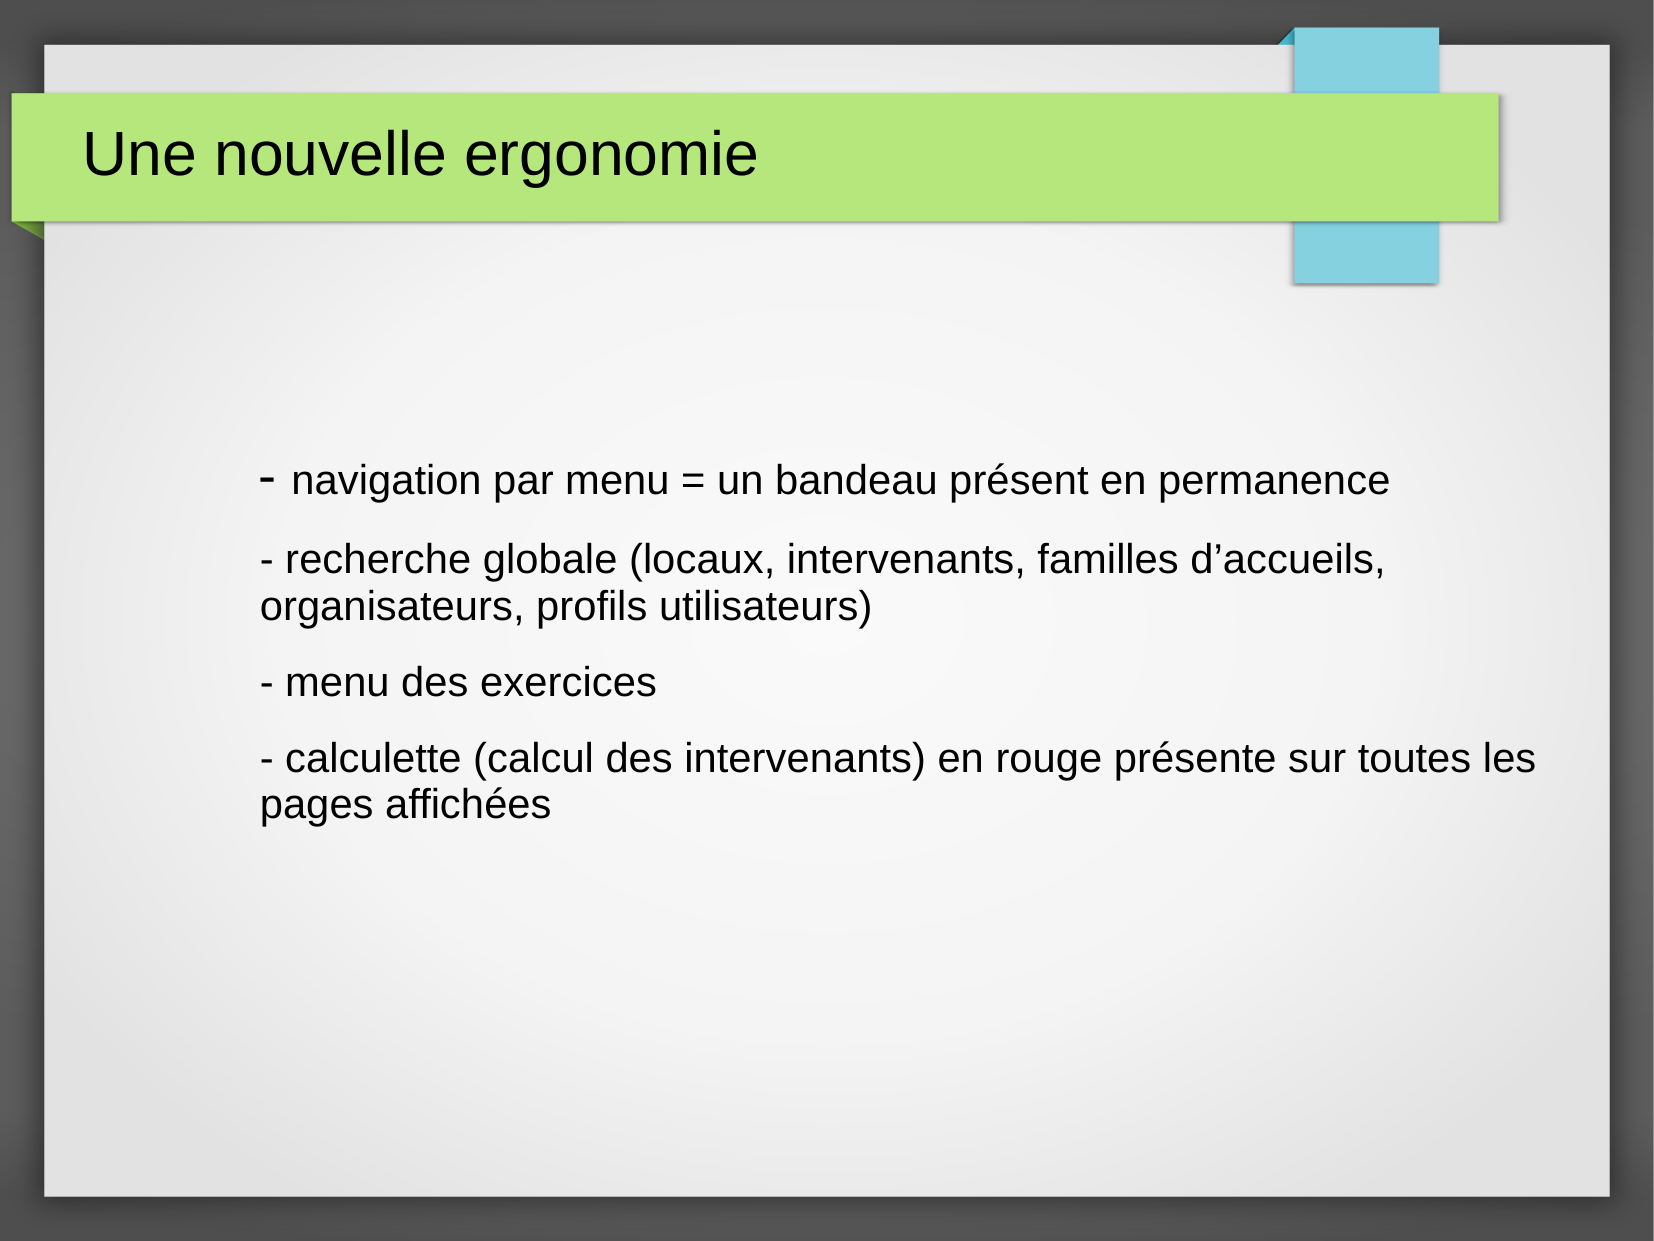

# Une nouvelle ergonomie
 - navigation par menu = un bandeau présent en permanence
- recherche globale (locaux, intervenants, familles d’accueils, organisateurs, profils utilisateurs)
- menu des exercices
- calculette (calcul des intervenants) en rouge présente sur toutes les pages affichées